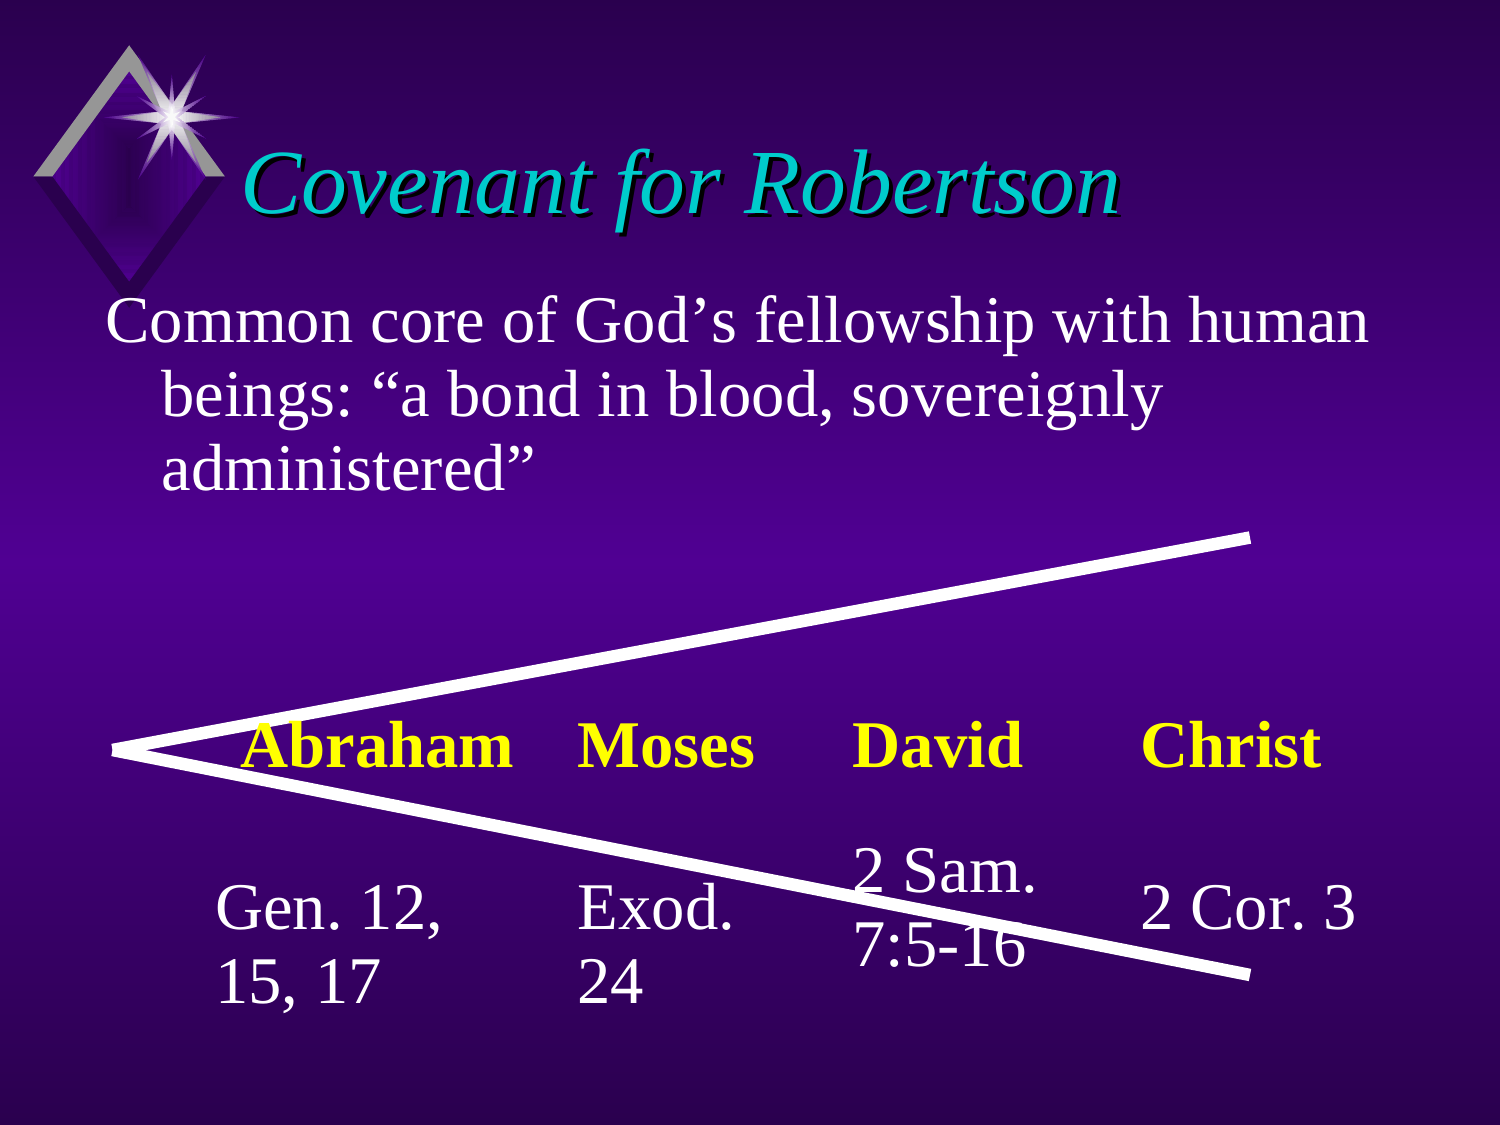

# Covenant for Robertson
Common core of God’s fellowship with human beings: “a bond in blood, sovereignly administered”
Abraham
Gen. 12, 15, 17
Moses
Exod. 24
David
2 Sam. 7:5-16
Christ
2 Cor. 3